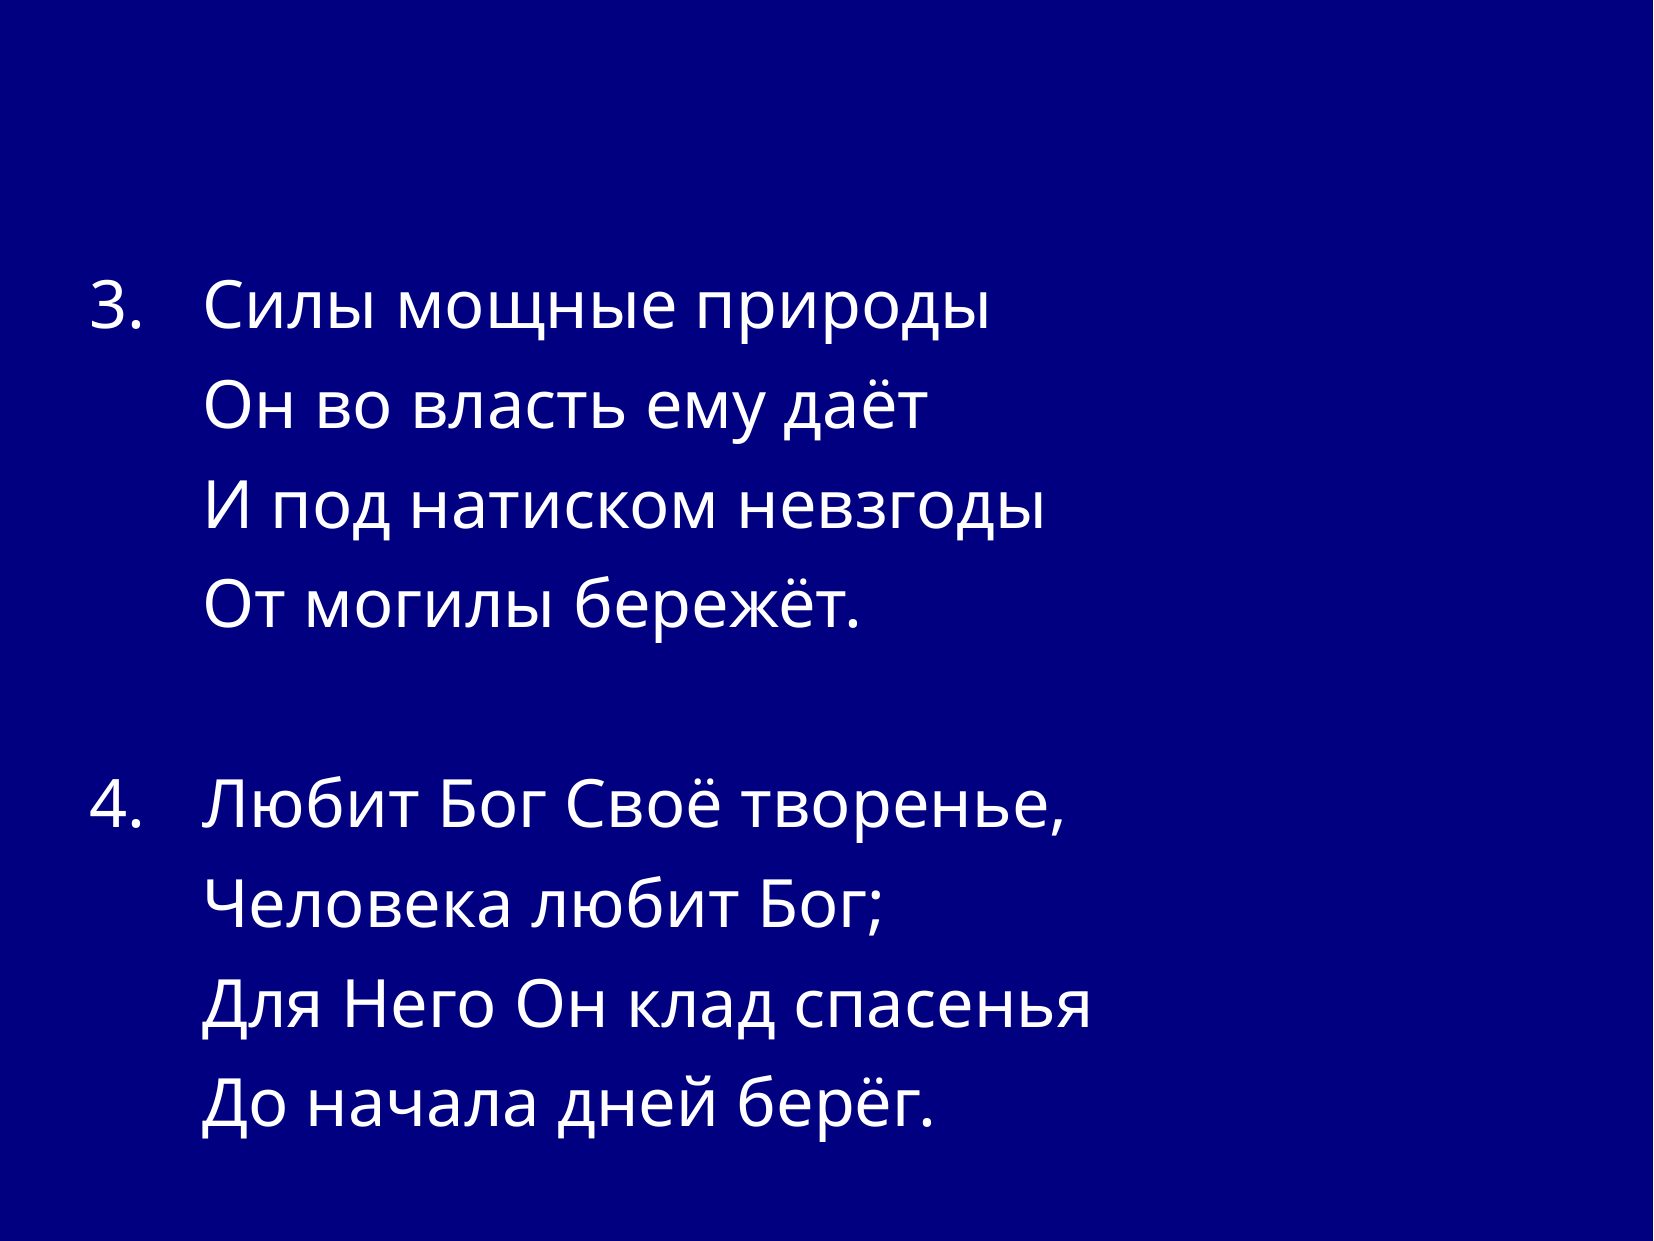

3.	Силы мощные природы
	Он во власть ему даёт
	И под натиском невзгоды
	От могилы бережёт.
4.	Любит Бог Своё творенье,
	Человека любит Бог;
	Для Него Он клад спасенья
	До начала дней берёг.